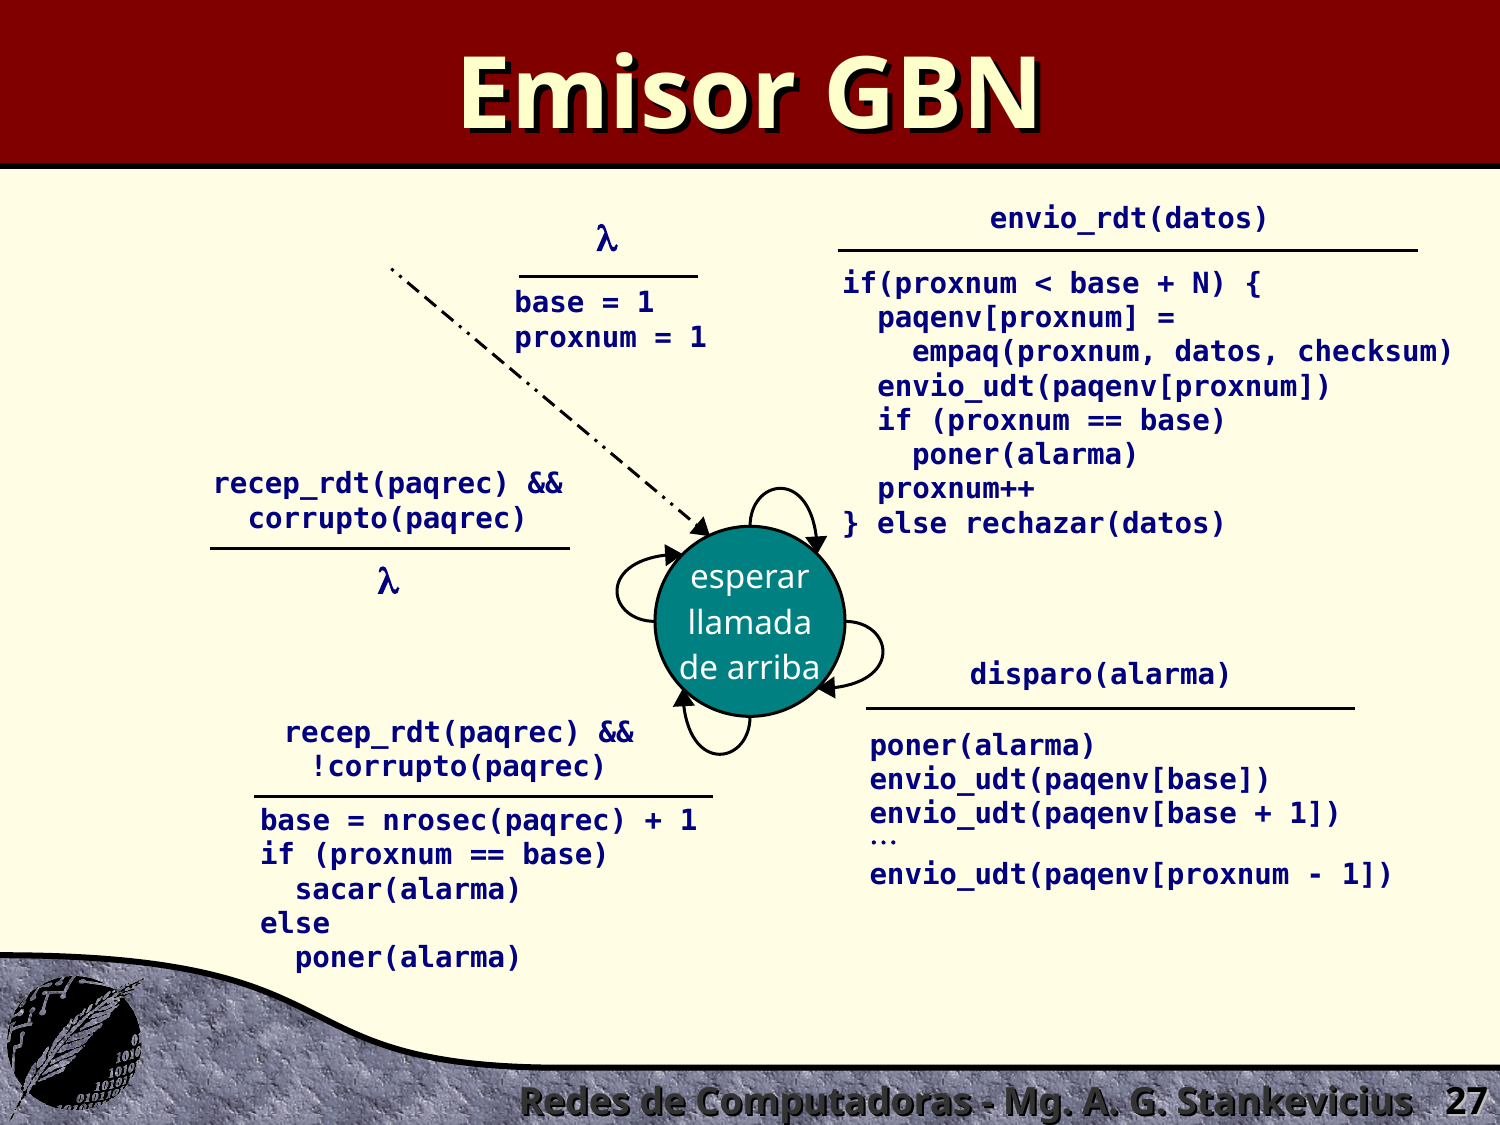

# Emisor GBN
envio_rdt(datos)
if(proxnum < base + N) {
 paqenv[proxnum] =
 empaq(proxnum, datos, checksum)
 envio_udt(paqenv[proxnum])
 if (proxnum == base)
 poner(alarma)
 proxnum++
} else rechazar(datos)

base = 1
proxnum = 1
recep_rdt(paqrec) &&
corrupto(paqrec)

esperar
llamada
de arriba
disparo(alarma)
poner(alarma)
envio_udt(paqenv[base])
envio_udt(paqenv[base + 1])
¼
envio_udt(paqenv[proxnum - 1])
recep_rdt(paqrec) &&
!corrupto(paqrec)
base = nrosec(paqrec) + 1
if (proxnum == base)
 sacar(alarma)
else
 poner(alarma)
27